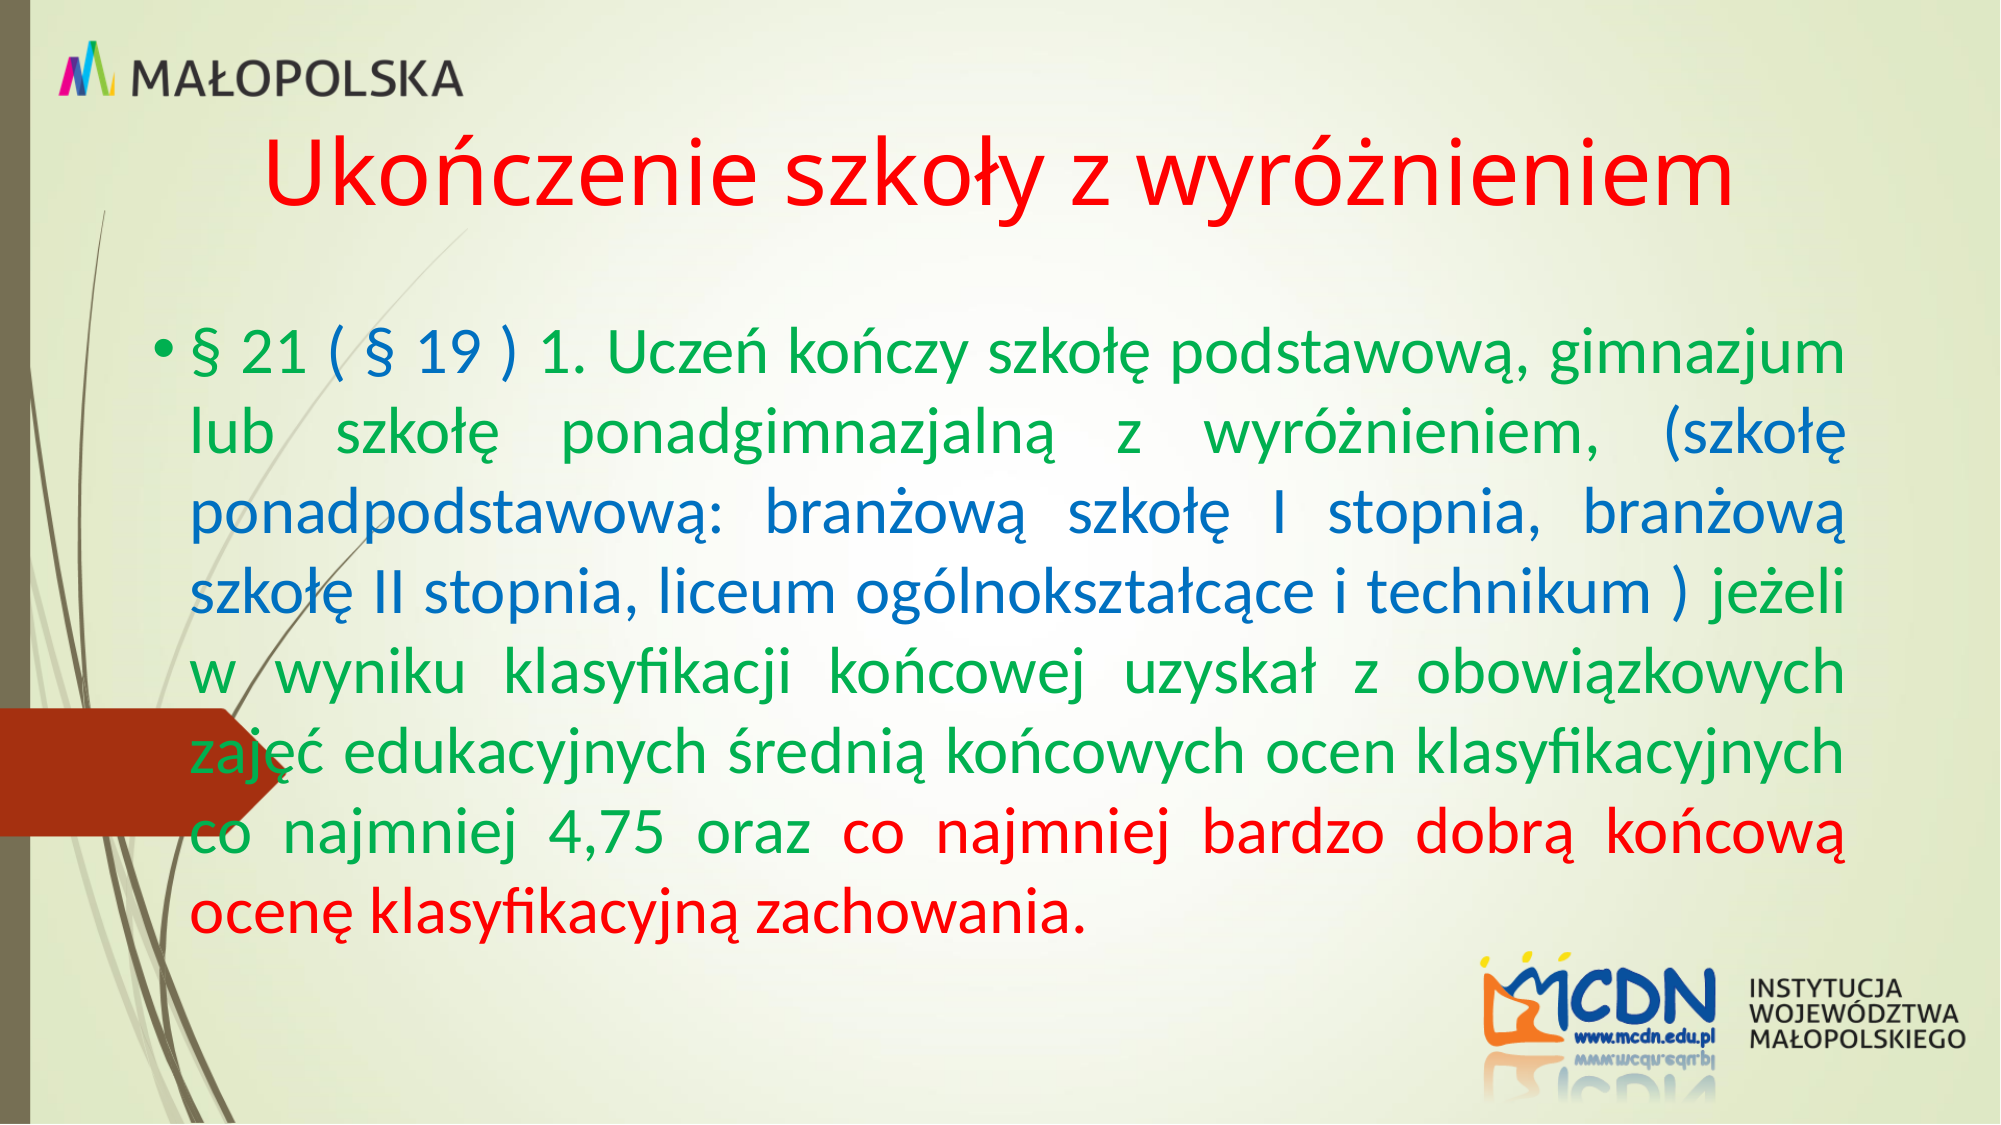

# Ukończenie szkoły z wyróżnieniem
§ 21 ( § 19 ) 1. Uczeń kończy szkołę podstawową, gimnazjum lub szkołę ponadgimnazjalną z wyróżnieniem, (szkołę ponadpodstawową: branżową szkołę I stopnia, branżową szkołę II stopnia, liceum ogólnokształcące i technikum ) jeżeli w wyniku klasyfikacji końcowej uzyskał z obowiązkowych zajęć edukacyjnych średnią końcowych ocen klasyfikacyjnych co najmniej 4,75 oraz co najmniej bardzo dobrą końcową ocenę klasyfikacyjną zachowania.